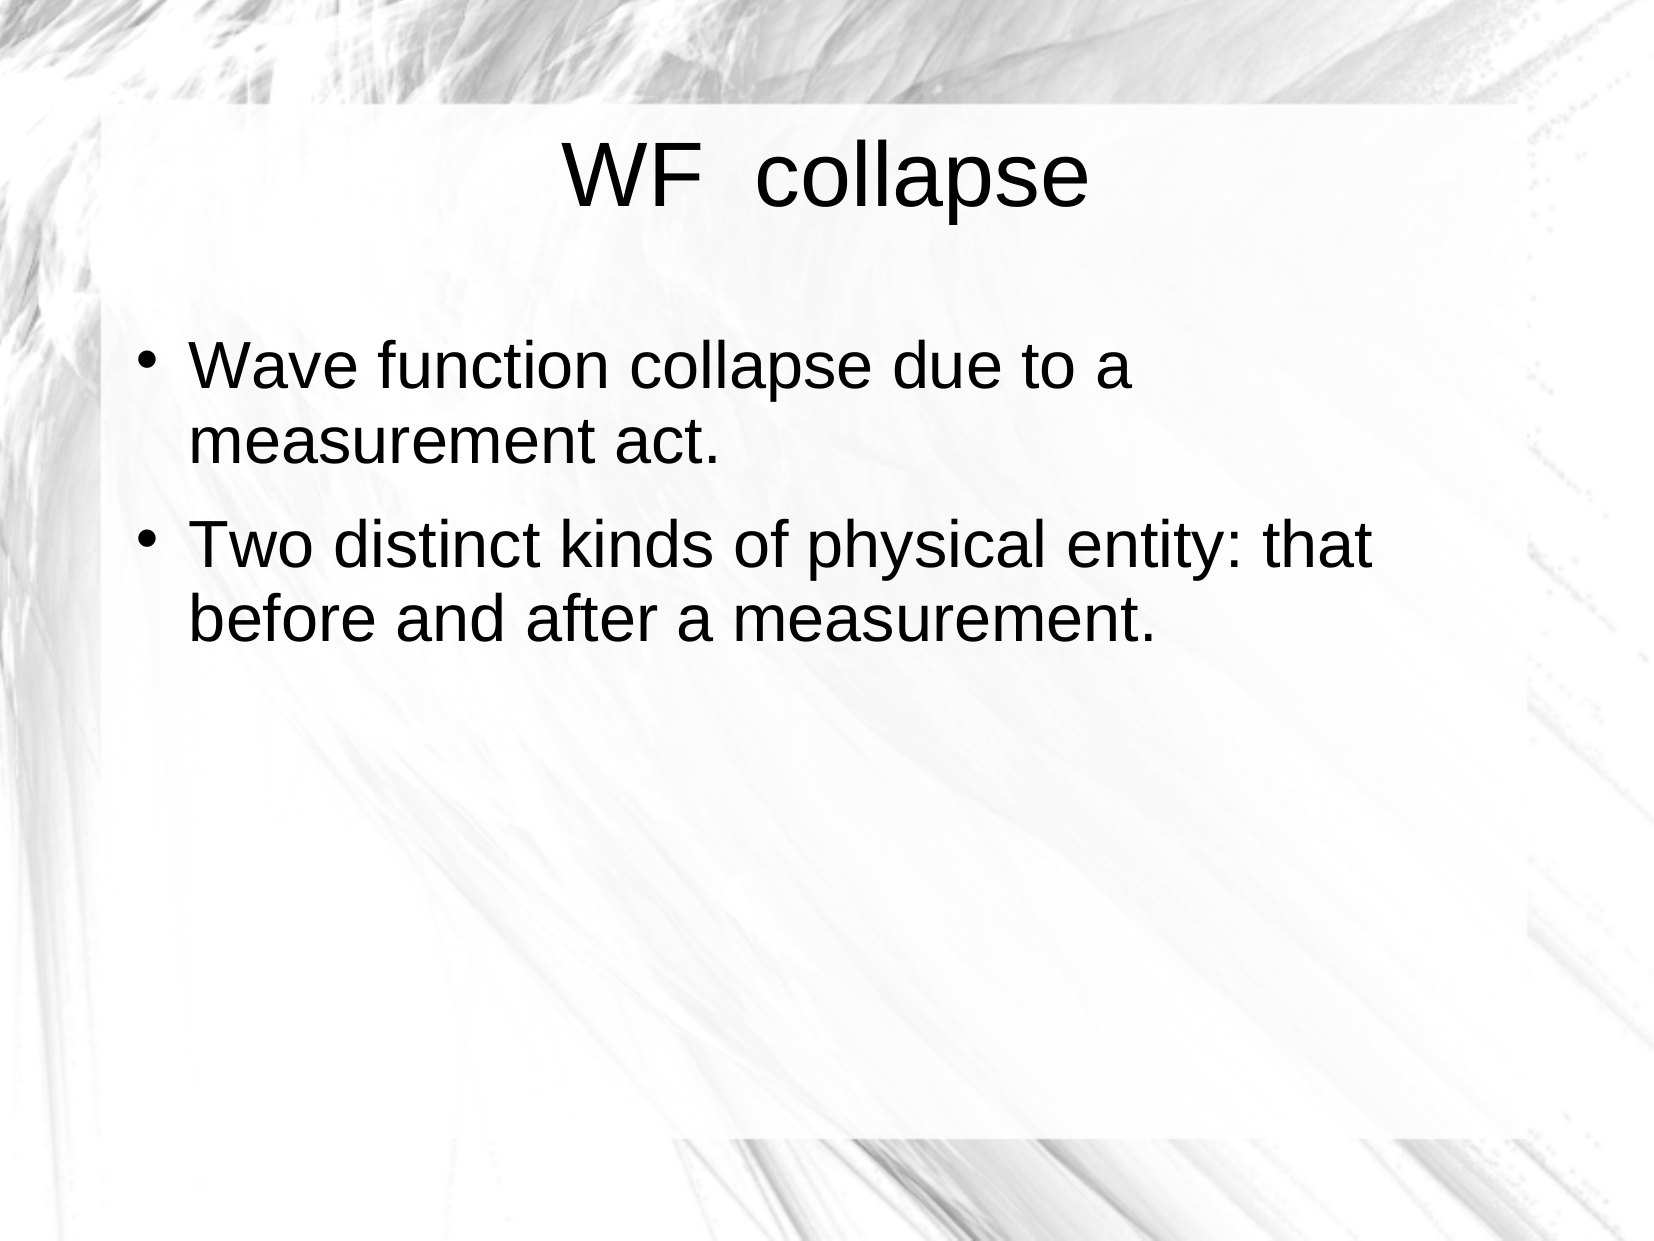

# WF collapse
Wave function collapse due to a measurement act.
Two distinct kinds of physical entity: that before and after a measurement.